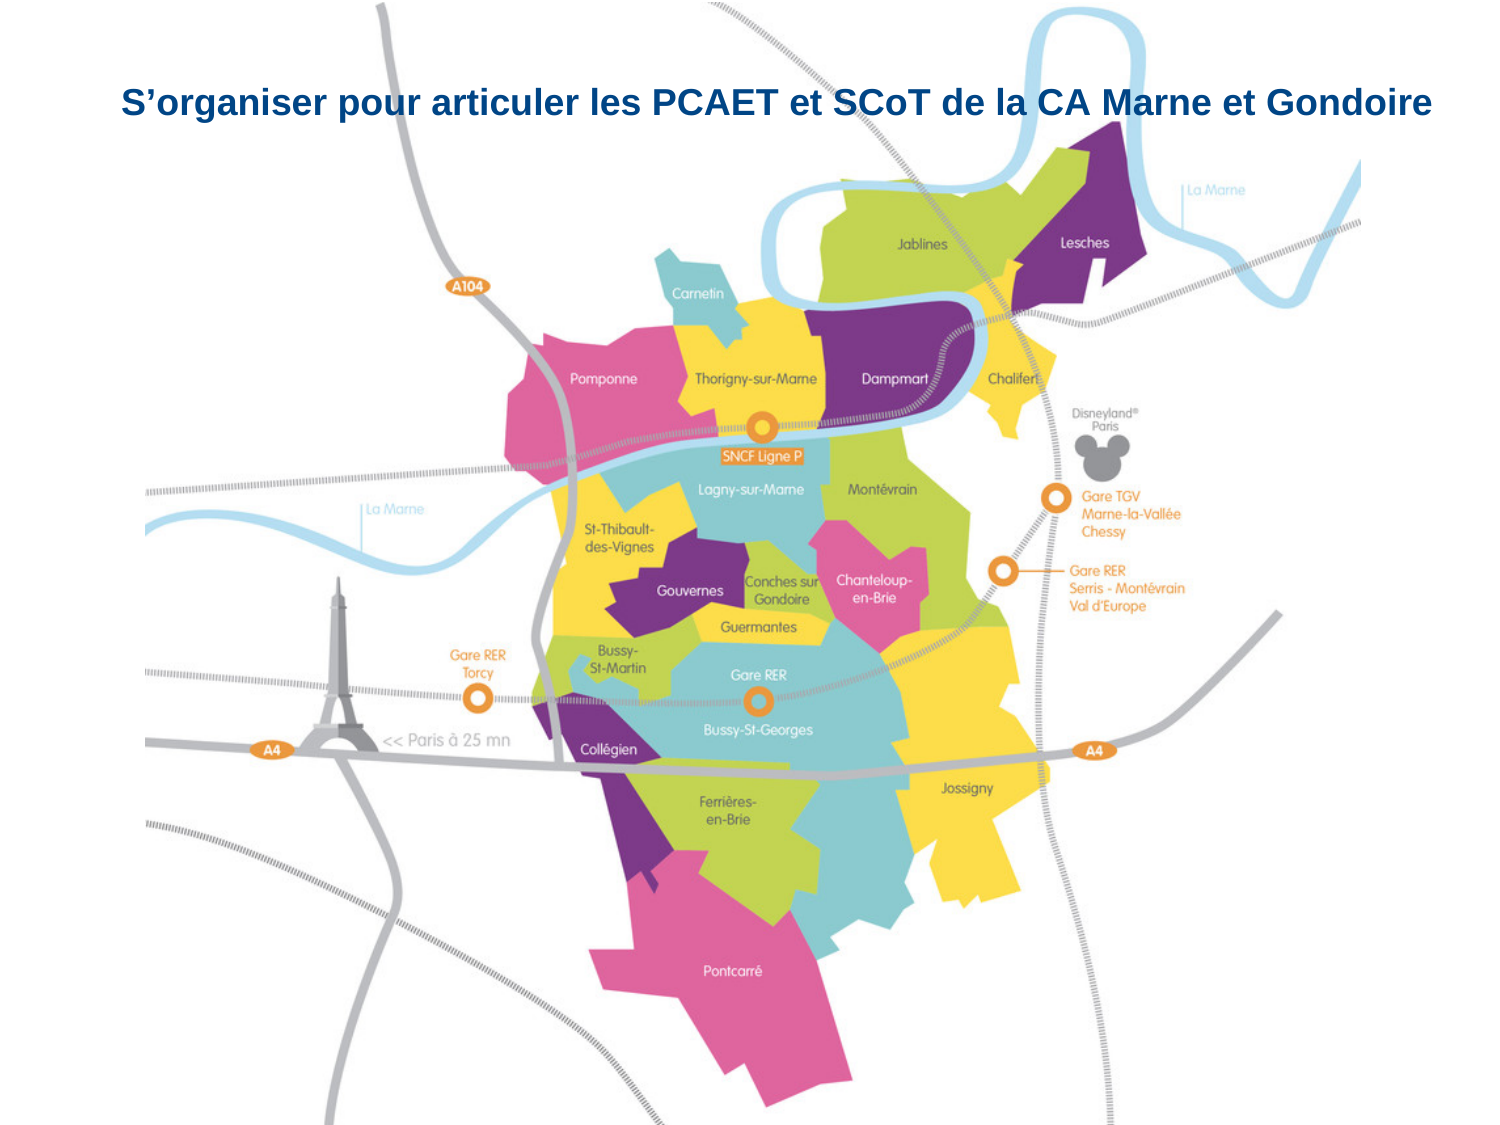

S’organiser pour articuler les PCAET et SCoT de la CA Marne et Gondoire
mais j'aurais vraiment be